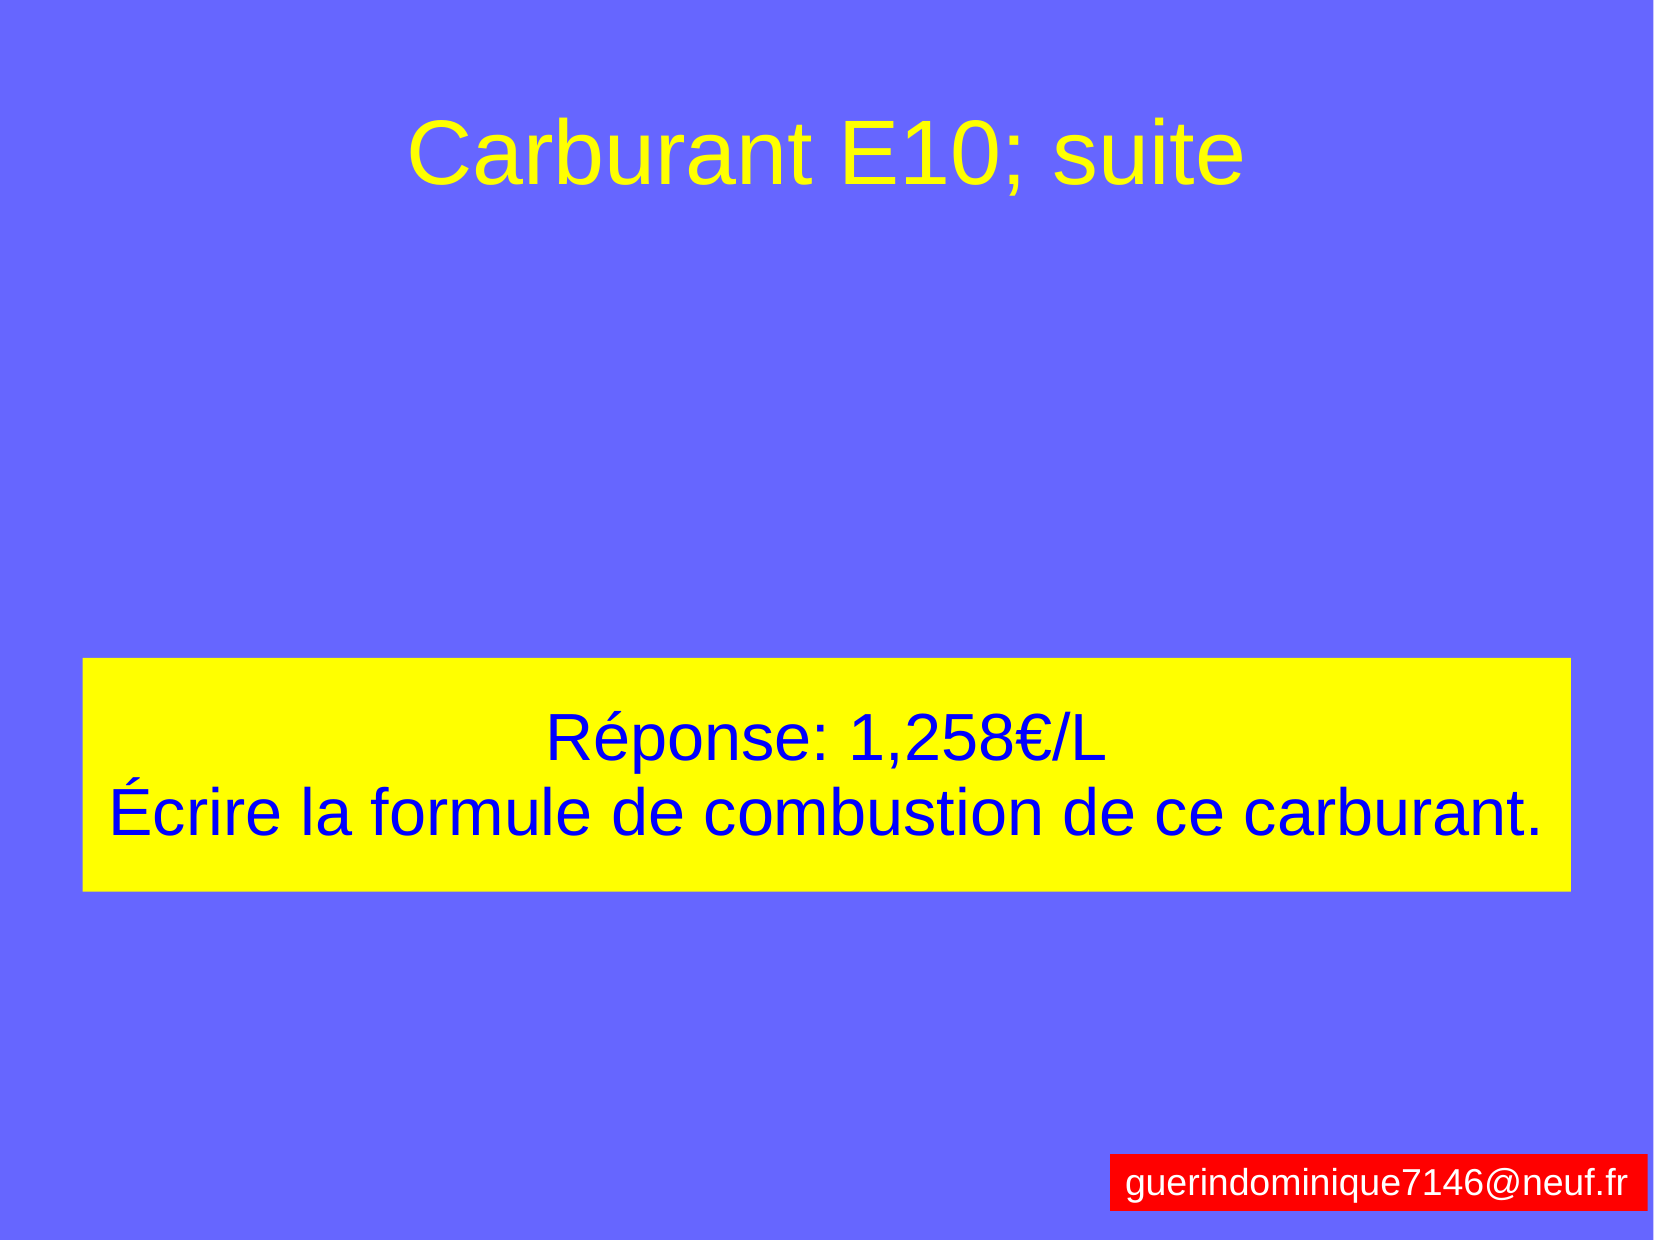

# Carburant E10; suite
Réponse: 1,258€/L
Écrire la formule de combustion de ce carburant.
guerindominique7146@neuf.fr